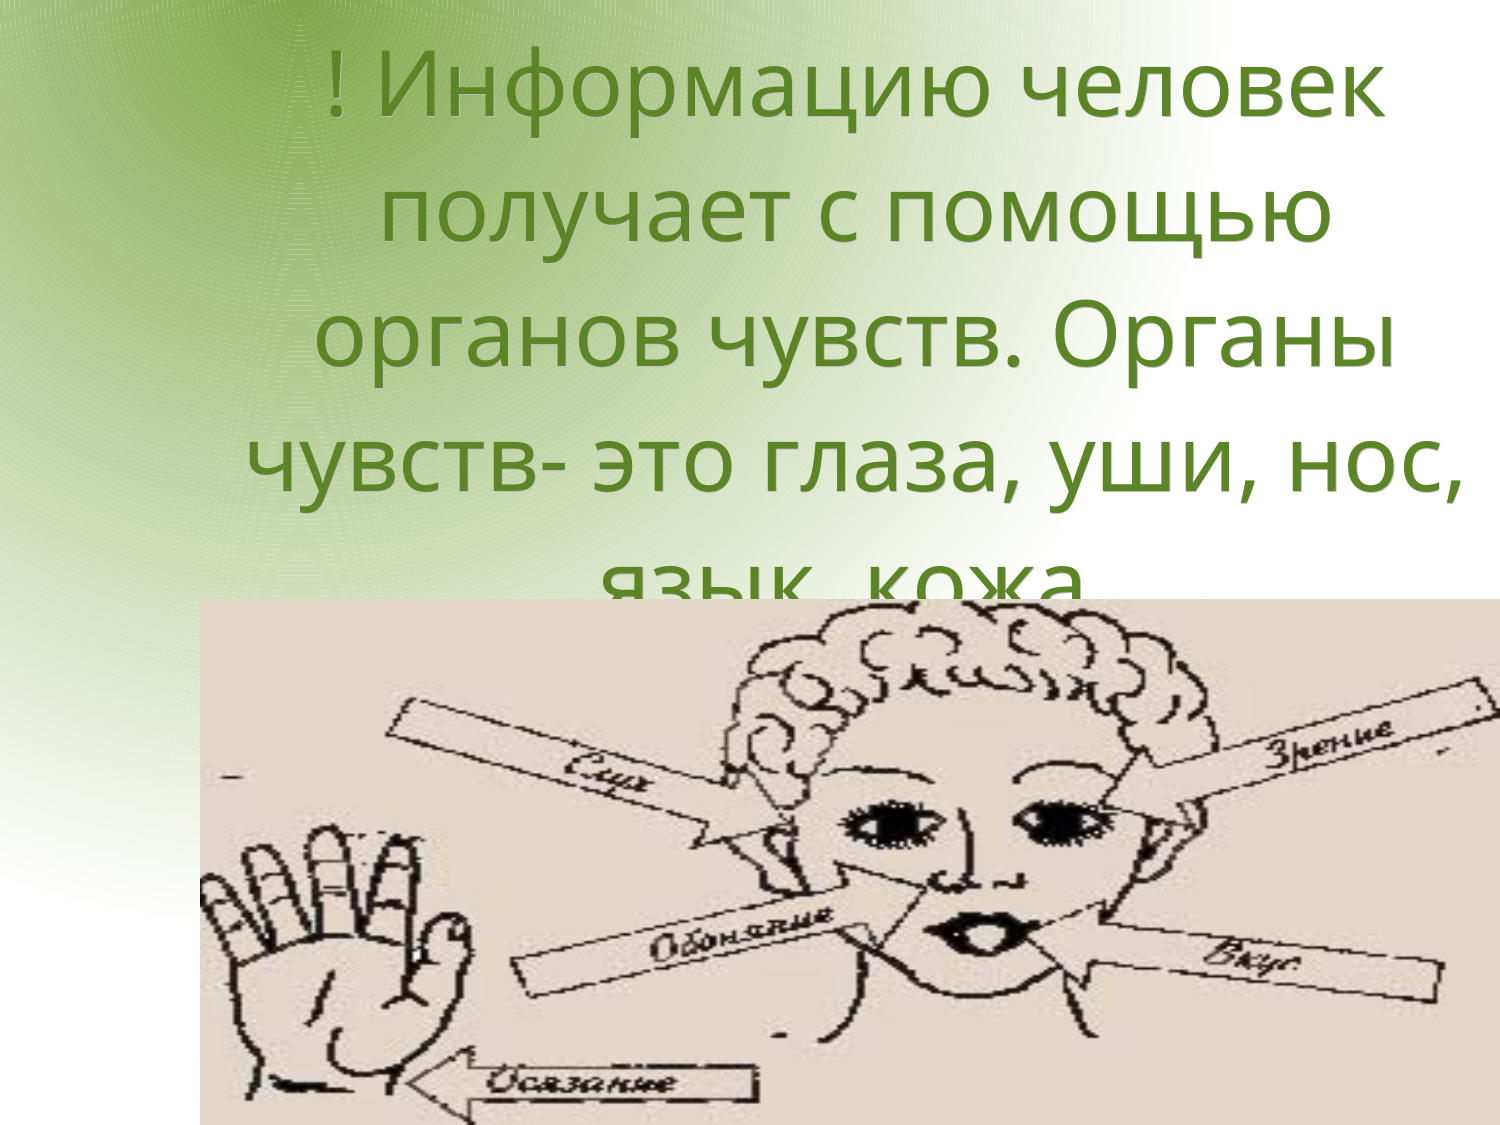

# ! Информацию человек получает с помощью органов чувств. Органы чувств- это глаза, уши, нос, язык, кожа.